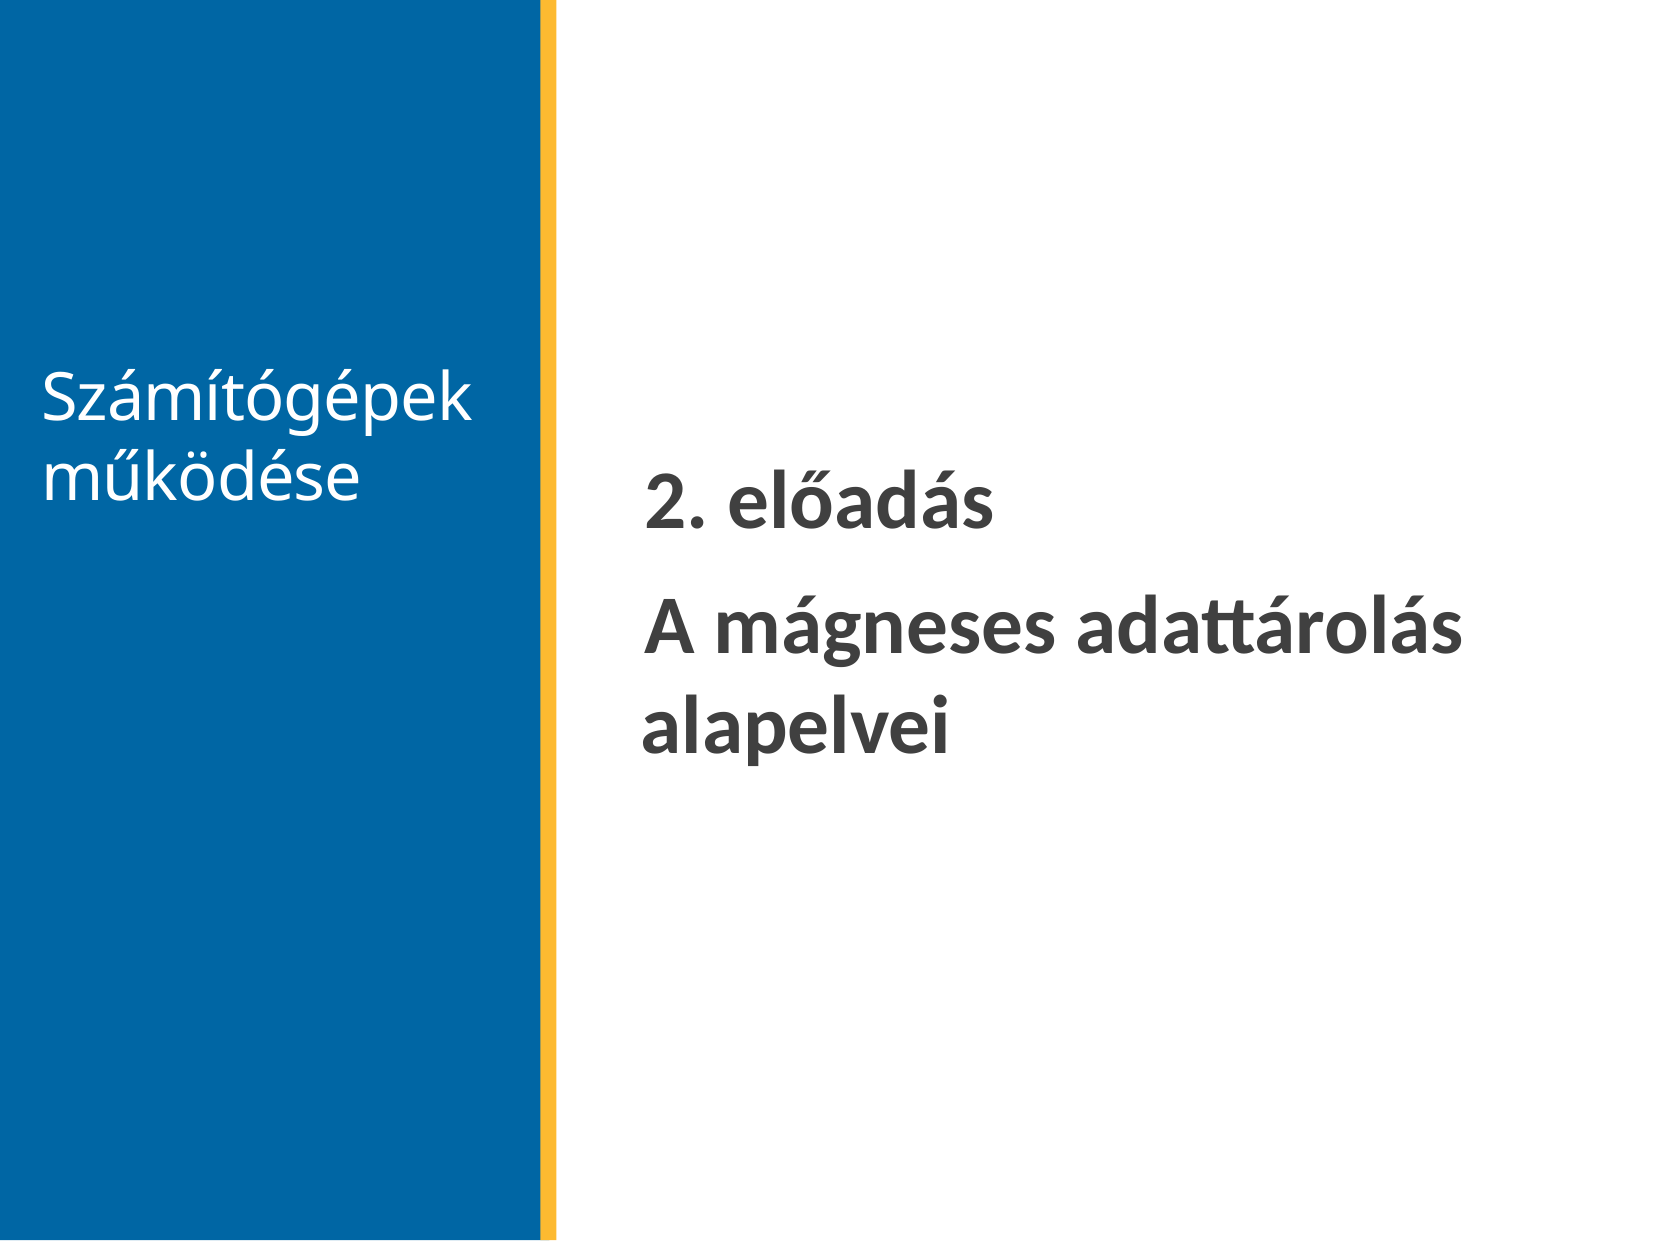

# Számítógépek működése
2. előadás
A mágneses adattárolás alapelvei